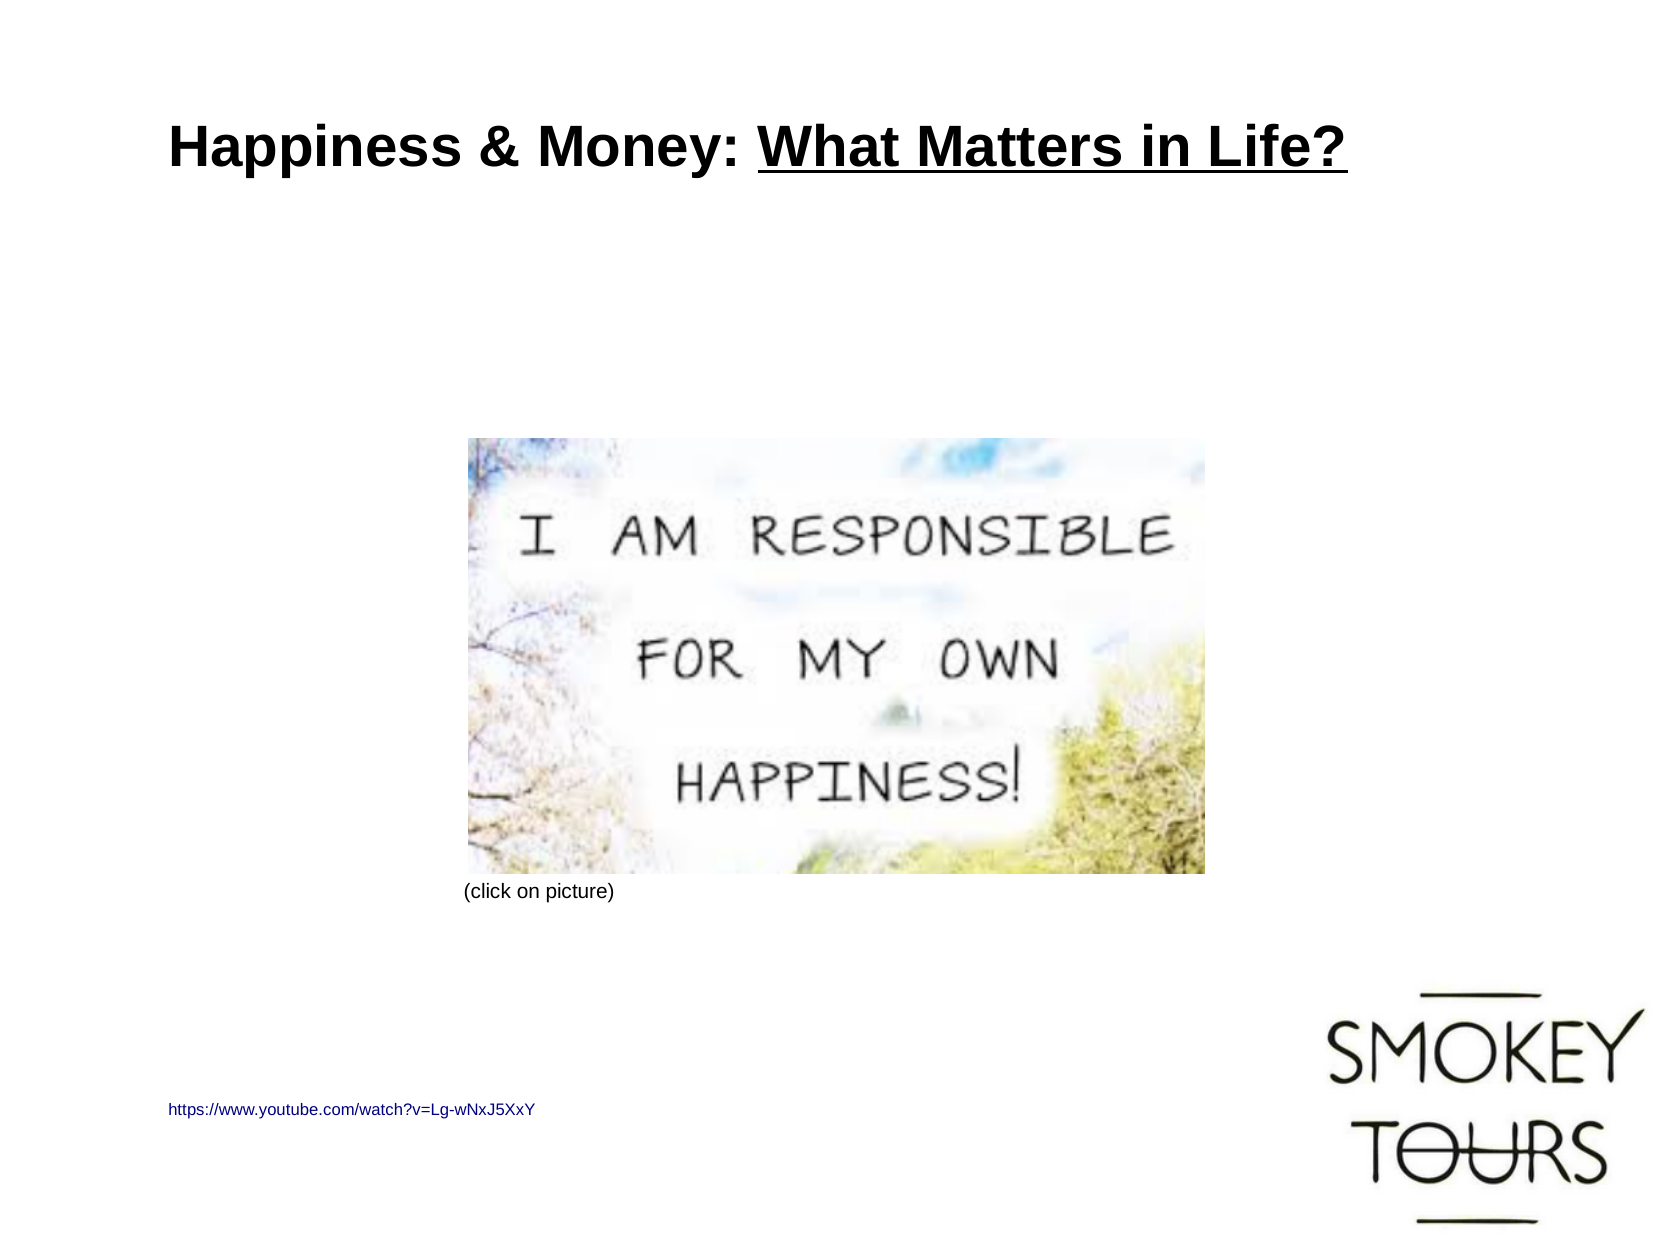

Happiness & Money: What Matters in Life?
				(click on picture)
https://www.youtube.com/watch?v=Lg-wNxJ5XxY